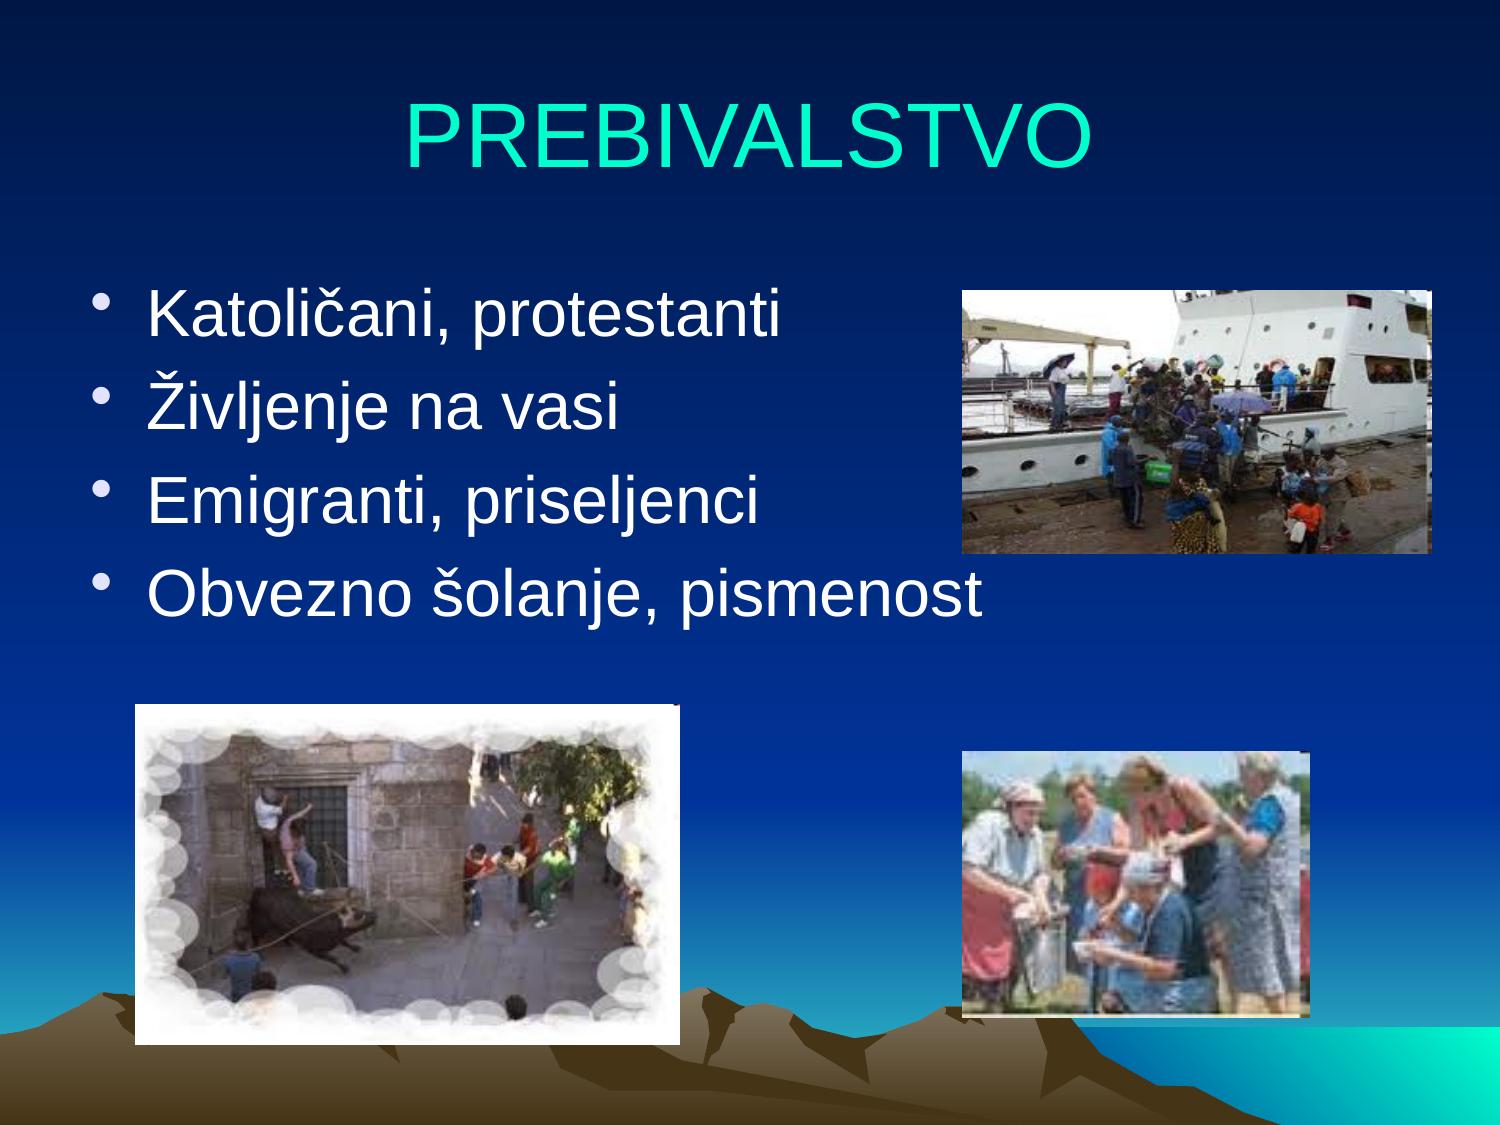

# PREBIVALSTVO
Katoličani, protestanti
Življenje na vasi
Emigranti, priseljenci
Obvezno šolanje, pismenost